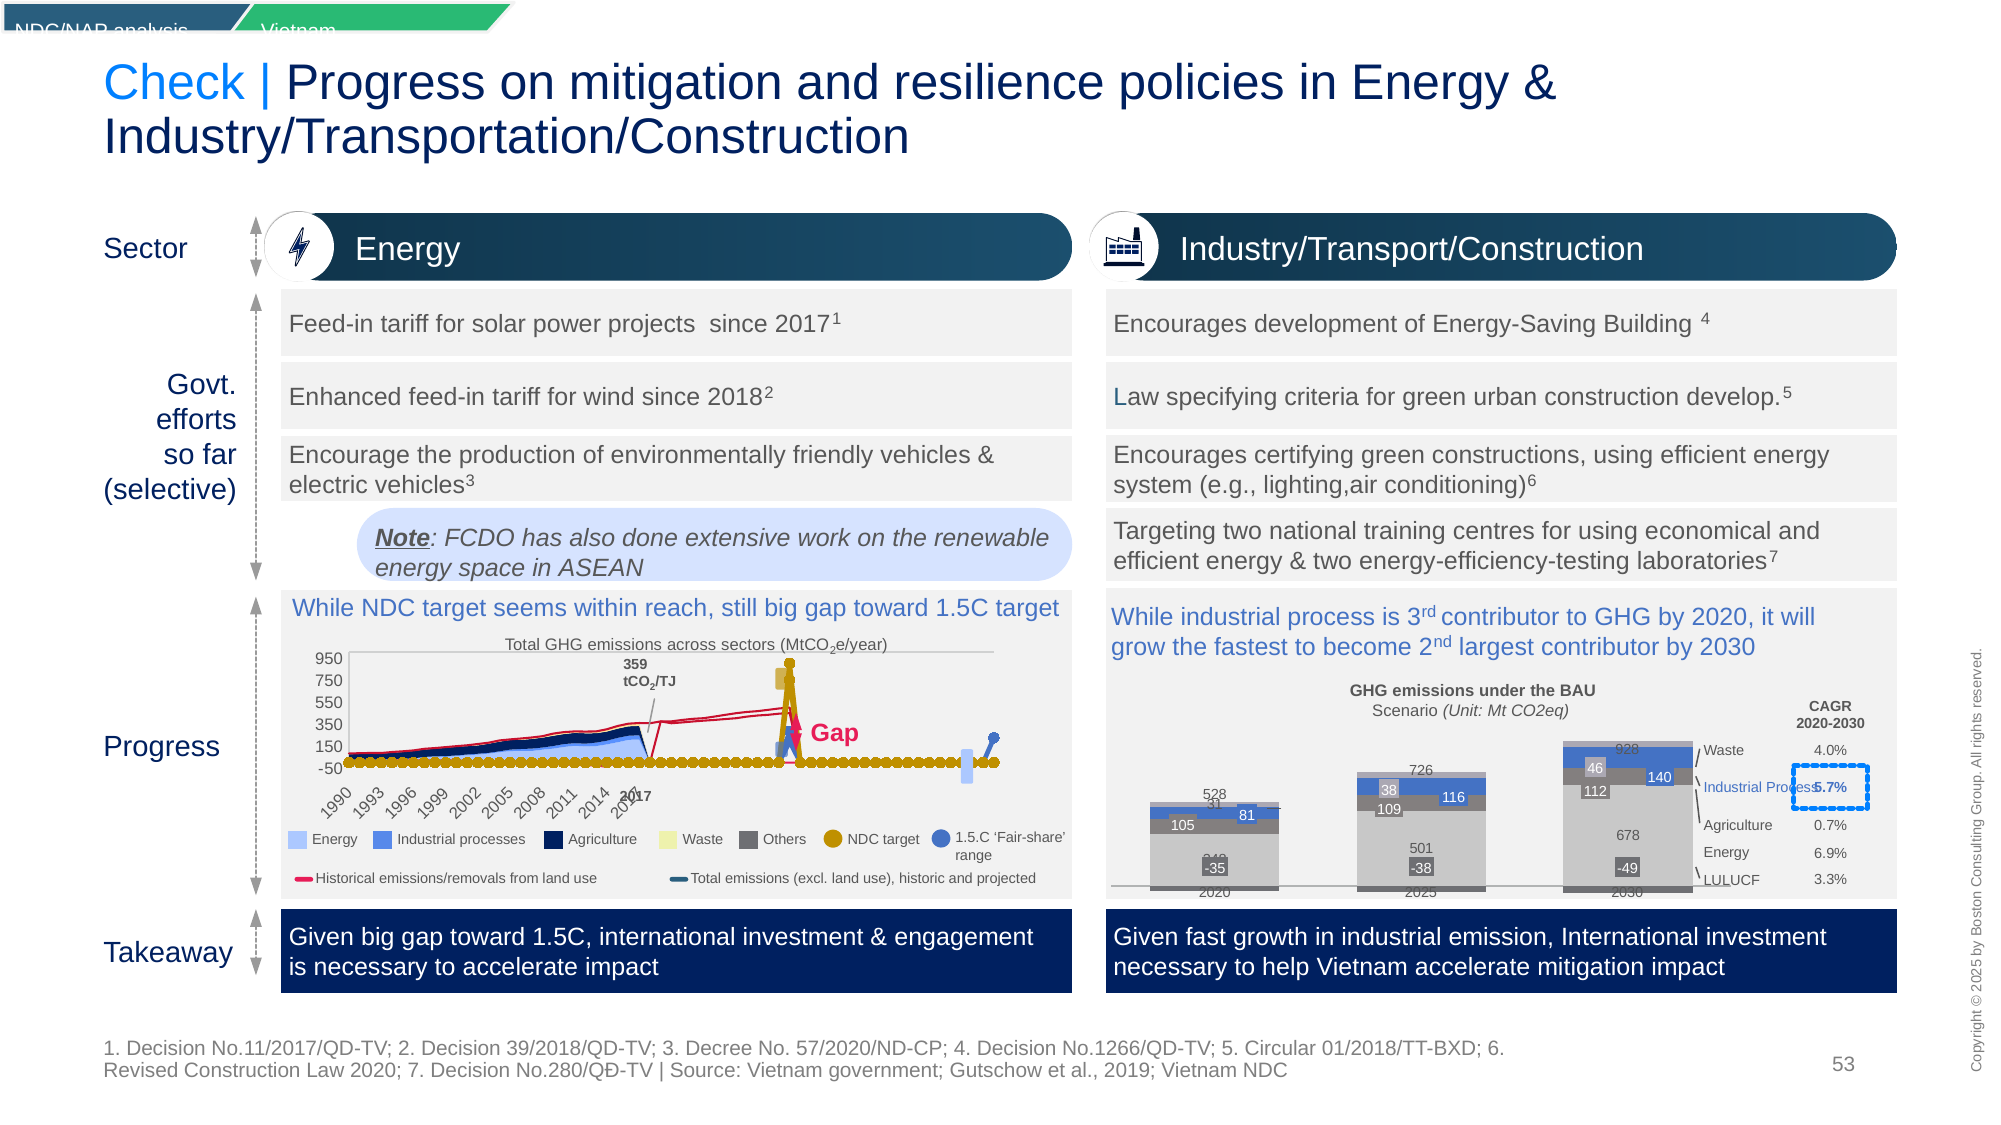

NDC/NAP analysis
Vietnam
# Check | Progress on mitigation and resilience policies in Energy & Industry/Transportation/Construction
Sector
Energy
Industry/Transport/Construction
Govt. efforts
so far (selective)
Feed-in tariff for solar power projects since 20171
Encourages development of Energy-Saving Building 4
Enhanced feed-in tariff for wind since 20182
Law specifying criteria for green urban construction develop.5
Encourages certifying green constructions, using efficient energy system (e.g., lighting,air conditioning)6
Encourage the production of environmentally friendly vehicles & electric vehicles3
Note: FCDO has also done extensive work on the renewable energy space in ASEAN
Targeting two national training centres for using economical and efficient energy & two energy-efficiency-testing laboratories7
Progress
While NDC target seems within reach, still big gap toward 1.5C target
While industrial process is 3rd contributor to GHG by 2020, it will
grow the fastest to become 2nd largest contributor by 2030
Total GHG emissions across sectors (MtCO2e/year)
### Chart
| Category | Series1 | Series2 | Series3 | Series4 | Series5 | Series6 | Series7 | Series8 | Series9 | Series10 | Series11 | Series12 |
|---|---|---|---|---|---|---|---|---|---|---|---|---|
| 1990 | 29.0 | 0.1 | 47.7 | 0.0 | 0.0 | 5.7 | 83.4 | None | None | None | None | None |
| 1991 | 28.8 | 0.3 | 52.4 | 0.0 | 0.0 | 5.0 | 86.1 | None | None | None | None | None |
| 1992 | 28.5 | -0.2 | 54.7 | 0.0 | 0.0 | 5.2 | 88.3 | None | None | None | None | None |
| 1993 | 27.6 | 0.4 | 55.5 | 0.0 | 0.0 | 3.5 | 87.8 | None | None | None | None | None |
| 1994 | 29.0 | 5.6 | 56.2 | 0.0 | 0.0 | 19.7 | 96.5 | None | None | None | None | None |
| 1995 | 35.1 | 1.4 | 60.9 | 0.0 | 0.0 | 20.4 | 103.1 | None | None | None | None | None |
| 1996 | 37.9 | 1.1 | 68.5 | 0.0 | 0.0 | 20.7 | 111.2 | None | None | None | None | None |
| 1997 | 51.2 | 1.4 | 66.5 | 0.0 | 0.0 | 20.4 | 125.6 | None | None | None | None | None |
| 1998 | 55.6 | 2.2 | 70.0 | 0.0 | 0.0 | 20.7 | 132.5 | None | None | None | None | None |
| 1999 | 53.5 | 6.0 | 76.3 | 0.0 | 0.0 | 20.9 | 140.9 | None | None | None | None | None |
| 2000 | 61.0 | 5.1 | 78.0 | 0.0 | 0.0 | 20.9 | 149.5 | None | None | None | None | None |
| 2001 | 67.2 | 6.9 | 76.8 | 0.0 | 0.0 | 14.0 | 157.8 | None | None | None | None | None |
| 2002 | 73.8 | 7.4 | 74.9 | 7.7 | 0.0 | 13.3 | 169.6 | None | None | None | None | None |
| 2003 | 82.7 | 6.5 | 82.7 | 5.3 | 0.0 | 5.2 | 181.2 | None | None | None | None | None |
| 2004 | 95.8 | 7.6 | 86.7 | 6.1 | 0.0 | 5.5 | 201.6 | None | None | None | None | None |
| 2005 | 105.5 | 13.1 | 87.0 | 5.1 | 0.0 | -0.9 | 211.4 | None | None | None | None | None |
| 2006 | 107.5 | 16.3 | 81.8 | 11.2 | 0.0 | -1.2 | 219.2 | None | None | None | None | None |
| 2007 | 106.2 | 21.7 | 86.9 | 8.6 | 0.0 | -1.7 | 228.1 | None | None | None | None | None |
| 2008 | 117.9 | 19.4 | 89.3 | 9.6 | 0.0 | -9.0 | 240.2 | None | None | None | None | None |
| 2009 | 127.6 | 23.7 | 92.4 | 12.7 | 0.0 | -9.0 | 263.5 | None | None | None | None | None |
| 2010 | 142.6 | 26.1 | 90.6 | 12.6 | 0.0 | -16.6 | 277.0 | None | None | None | None | None |
| 2011 | 153.6 | 23.0 | 93.4 | 9.8 | 0.0 | -17.9 | 283.6 | None | None | None | None | None |
| 2012 | 147.8 | 24.5 | 94.0 | 6.9 | 0.0 | -24.0 | 281.6 | None | None | None | None | None |
| 2013 | 151.0 | 31.2 | 84.7 | 11.7 | 0.0 | -25.2 | 283.1 | None | None | None | None | None |
| 2014 | 166.0 | 33.4 | 82.8 | 15.7 | 0.0 | -38.2 | 302.9 | None | None | None | None | None |
| 2015 | 185.5 | 39.4 | 83.6 | 16.0 | 0.0 | 5.9 | 332.3 | None | None | None | None | None |
| 2016 | 207.1 | 37.3 | 85.0 | 17.9 | 0.0 | 5.7 | 353.6 | None | None | None | None | None |
| 2017 | 210.2 | 37.9 | 85.0 | 18.7 | 0.0 | 5.2 | 359.0 | None | None | None | None | None |
| None | None | None | None | None | None | None | 357.3 | None | None | None | None | None |
| None | None | None | None | None | None | None | 373.7 | 373.7 | None | None | None | None |
| None | None | None | None | None | None | None | 357.3 | 374.2 | None | None | None | None |
| None | None | None | None | None | None | None | 364.5 | 387.2 | None | None | None | None |
| None | None | None | None | None | None | None | 372.9 | 397.0 | None | None | None | None |
| None | None | None | None | None | None | None | 380.4 | 402.9 | None | None | None | None |
| None | None | None | None | None | None | None | 387.0 | 417.4 | None | None | None | None |
| None | None | None | None | None | None | None | 395.0 | 433.1 | None | None | None | None |
| None | None | None | None | None | None | None | 402.8 | 448.1 | None | None | None | None |
| None | None | None | None | None | None | None | 416.9 | 459.1 | None | None | None | None |
| None | None | None | None | None | None | None | 427.0 | 466.7 | None | None | None | None |
| None | None | None | None | None | None | None | 433.6 | 478.7 | None | None | None | None |
| None | None | None | None | None | None | None | 443.7 | 491.0 | None | None | None | None |
| None | None | None | None | None | None | None | 450.0 | 499.1 | 190.0 | 285.0 | 750.0 | 900.0 |
| None | None | None | None | None | None | None | None | None | None | None | None | None |
| None | None | None | None | None | None | None | None | None | None | None | None | None |
| None | None | None | None | None | None | None | None | None | None | None | None | None |
| None | None | None | None | None | None | None | None | None | None | None | None | None |
| None | None | None | None | None | None | None | None | None | None | None | None | None |
| None | None | None | None | None | None | None | None | None | None | None | None | None |
| None | None | None | None | None | None | None | None | None | None | None | None | None |
| None | None | None | None | None | None | None | None | None | None | None | None | None |
| None | None | None | None | None | None | None | None | None | None | None | None | None |
| None | None | None | None | None | None | None | None | None | None | None | None | None |
| None | None | None | None | None | None | None | None | None | None | None | None | None |
| None | None | None | None | None | None | None | None | None | None | None | None | None |
| None | None | None | None | None | None | None | None | None | None | None | None | None |
| None | None | None | None | None | None | None | None | None | None | None | None | None |
| None | None | None | None | None | None | None | None | None | None | None | None | None |
| None | None | None | None | None | None | None | None | None | None | None | None | None |
| None | None | None | None | None | None | None | None | None | None | None | None | None |
| None | None | None | None | None | None | None | None | None | None | None | None | None |
| None | None | None | None | None | None | None | None | None | 0.0 | 225.0 | None | None |359
tCO2/TJ
2017
GHG emissions under the BAU
Scenario (Unit: Mt CO2eq)
CAGR
2020-2030
Gap
### Chart
| Category | Series1 | Series2 | Series3 | Series4 | Series5 |
|---|---|---|---|---|---|
| 1 | 347.5 | 104.5 | 80.5 | 31.3 | -35.4 |
| 2 | 500.7 | 109.2 | 116.1 | 38.1 | -37.9 |
| 3 | 678.4 | 112.1 | 140.3 | 46.3 | -49.2 |928
Waste
4.0%
46
726
140
Industrial Process
5.7%
38
112
528
116
109
81
Agriculture
105
0.7%
1.5.C ‘Fair-share’
range
Energy
Industrial processes
Agriculture
Waste
Others
NDC target
Energy
6.9%
-35
-38
-49
LULUCF
Historical emissions/removals from land use
Total emissions (excl. land use), historic and projected
3.3%
2020
2025
2030
Takeaway
Given big gap toward 1.5C, international investment & engagement is necessary to accelerate impact
Given fast growth in industrial emission, International investment necessary to help Vietnam accelerate mitigation impact
1. Decision No.11/2017/QD-TV; 2. Decision 39/2018/QD-TV; 3. Decree No. 57/2020/ND-CP; 4. Decision No.1266/QD-TV; 5. Circular 01/2018/TT-BXD; 6. Revised Construction Law 2020; 7. Decision No.280/QĐ-TV | Source: Vietnam government; Gutschow et al., 2019; Vietnam NDC